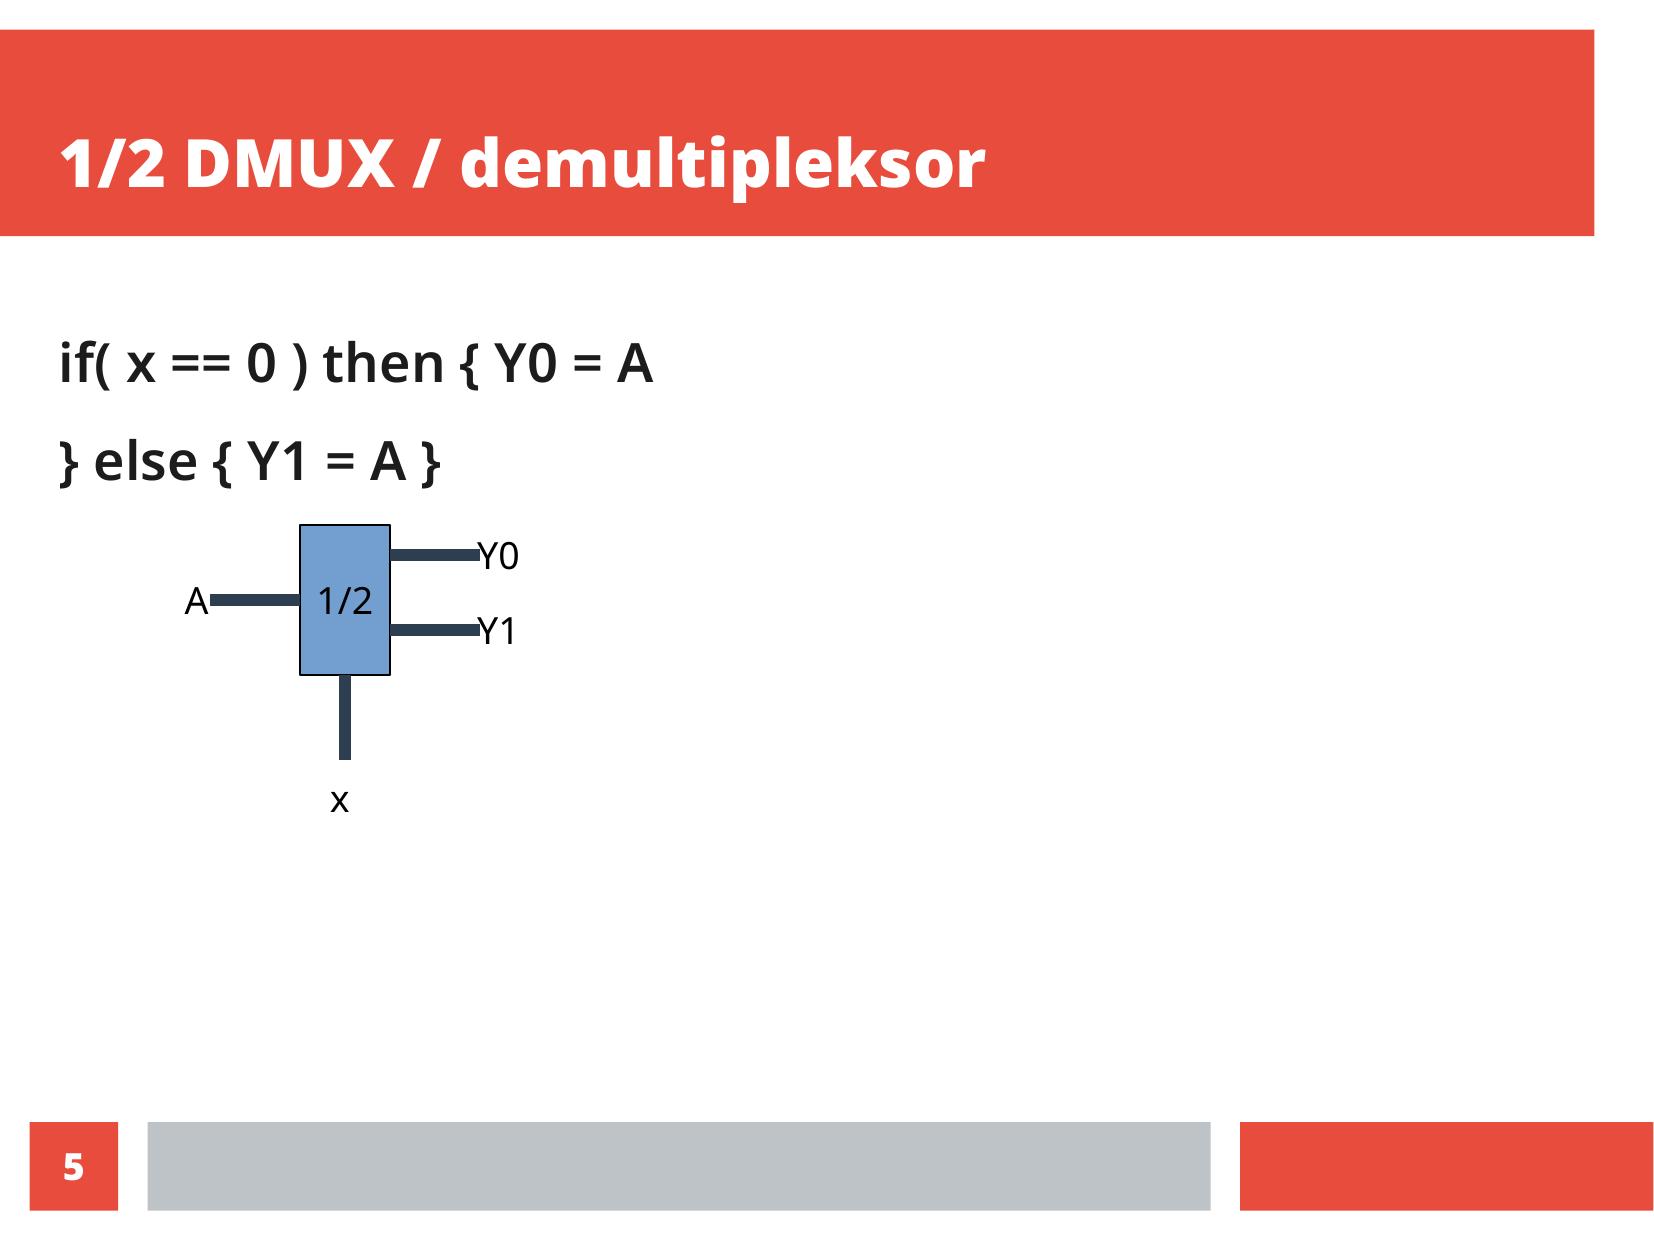

# 1/2 DMUX / demultipleksor
if( x == 0 ) then { Y0 = A
} else { Y1 = A }
1/2
 Y0
A
 Y1
x
5